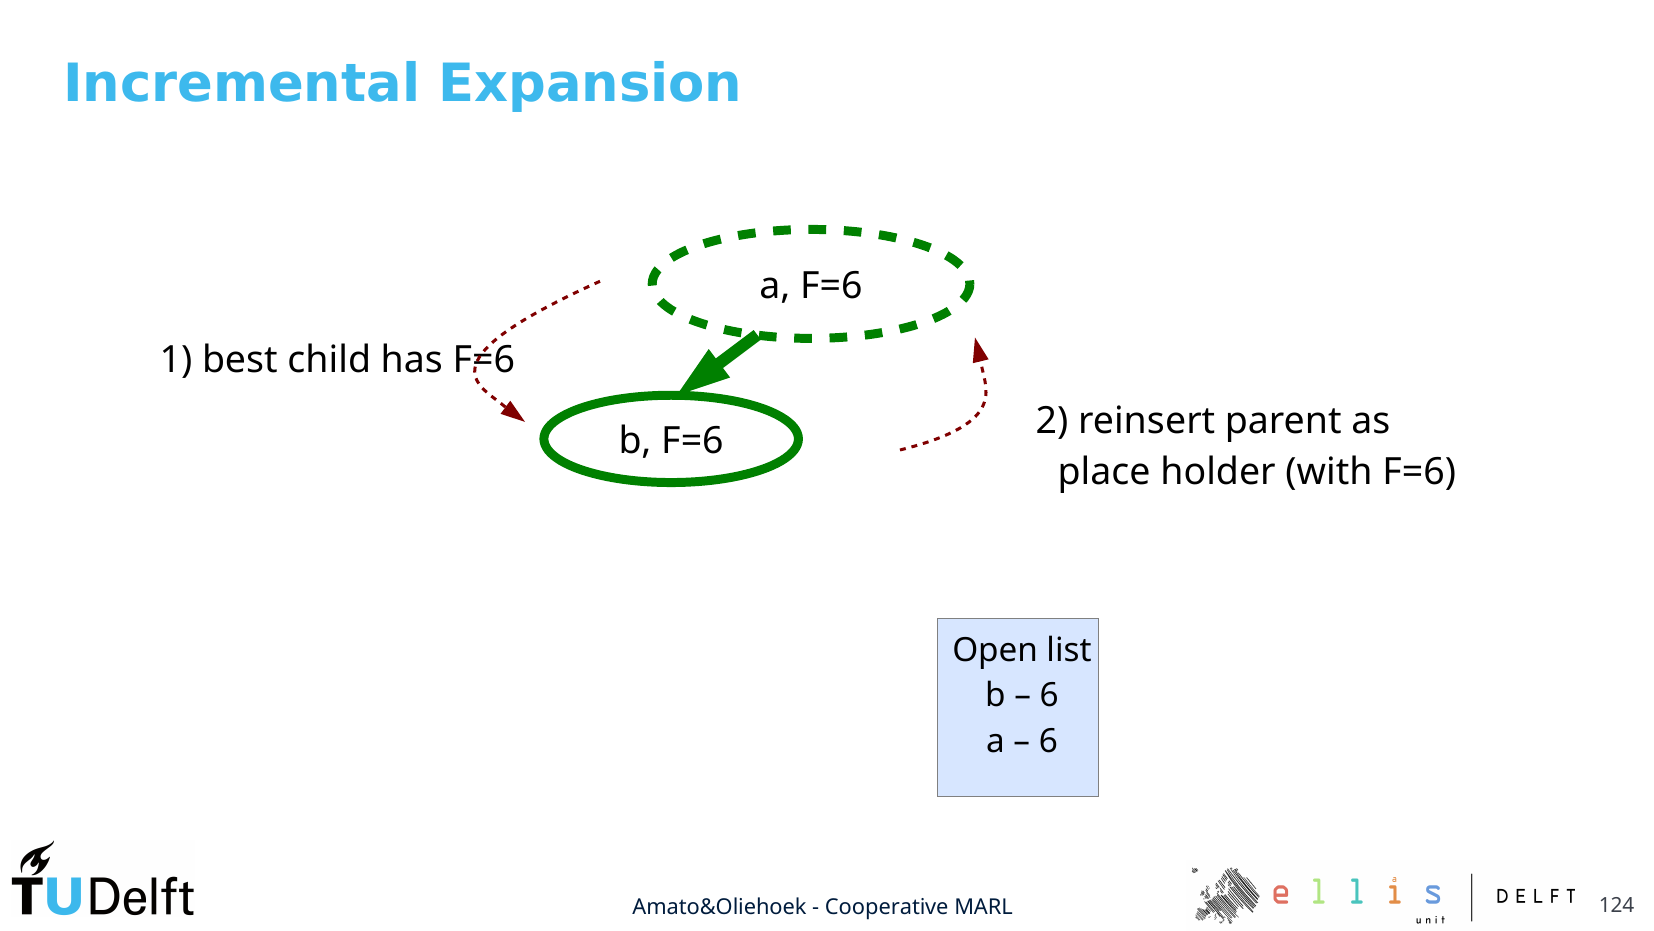

# Incremental Expansion
a, F=6
b, F=6
1) best child has F=6
2) reinsert parent as
 place holder (with F=6)
Open list
b – 6
a – 6
Amato&Oliehoek - Cooperative MARL